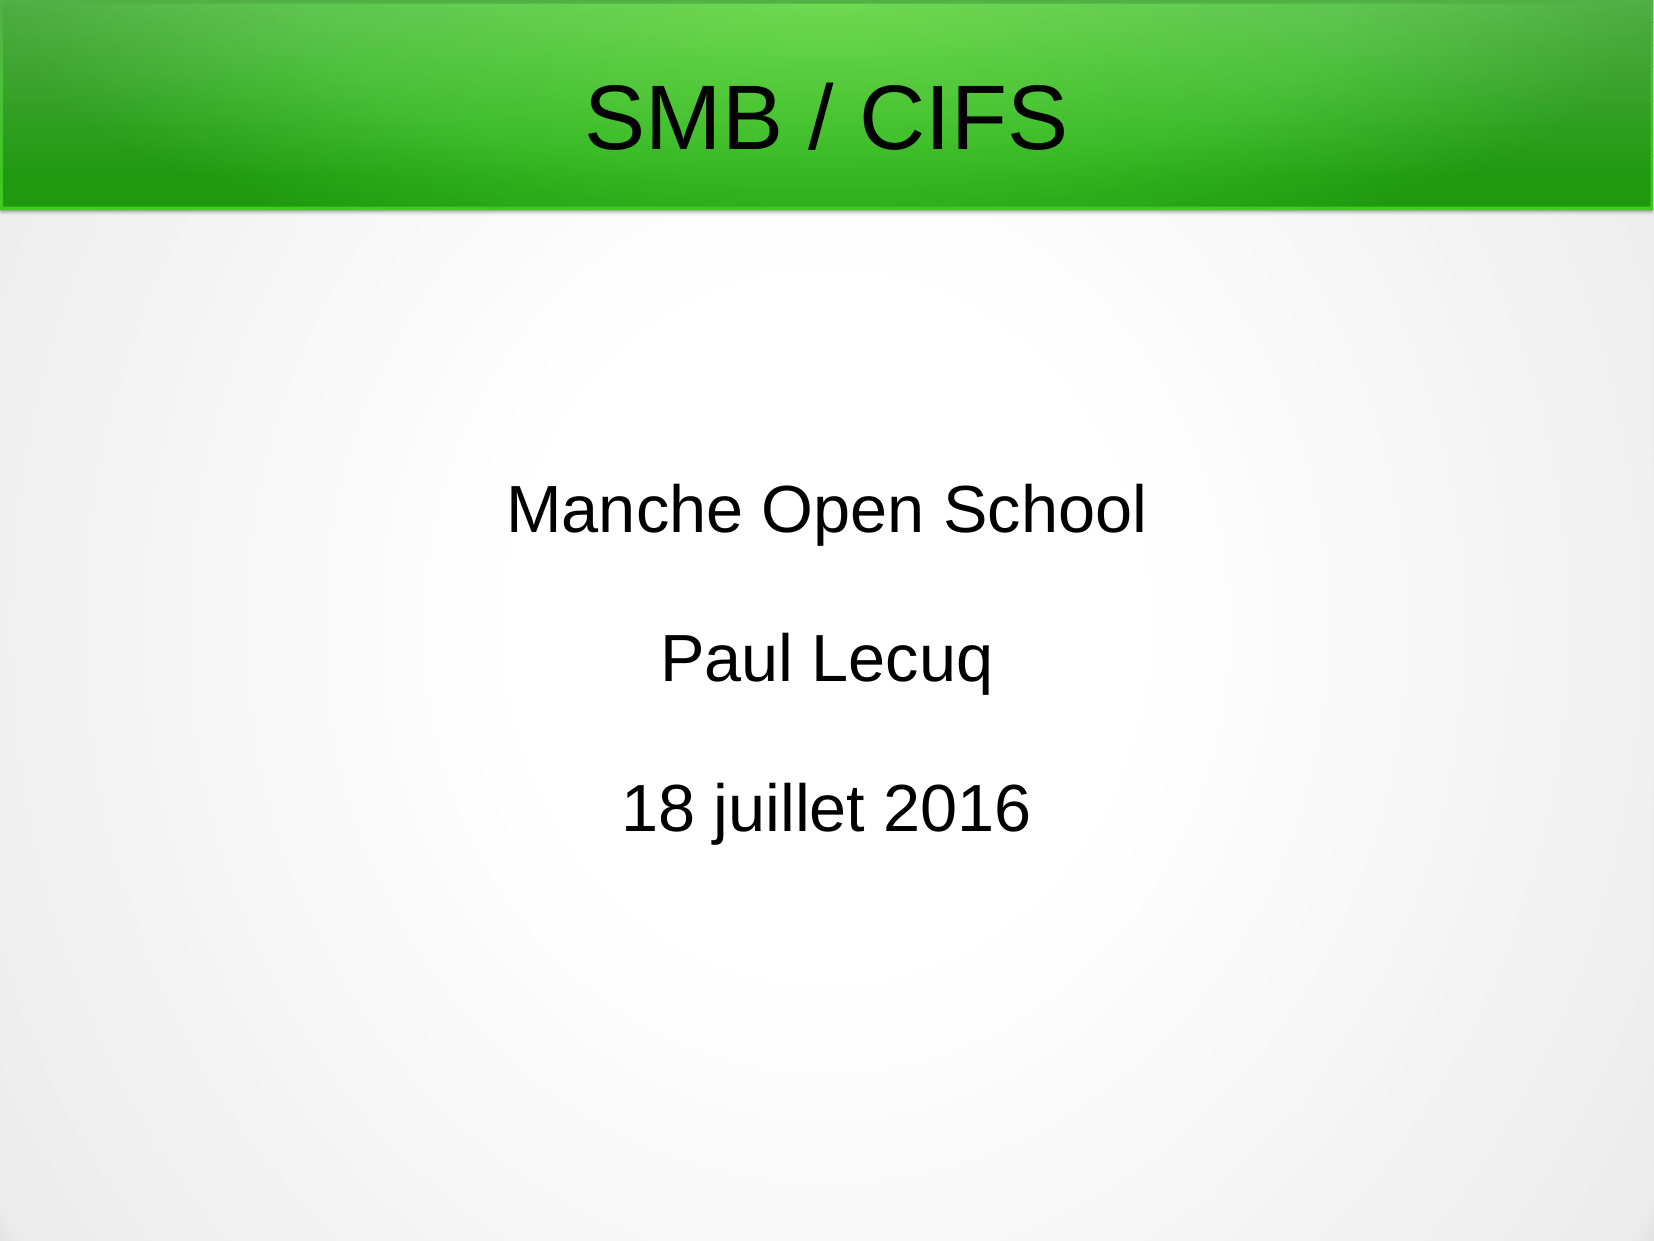

# SMB / CIFS
Manche Open School
Paul Lecuq
18 juillet 2016